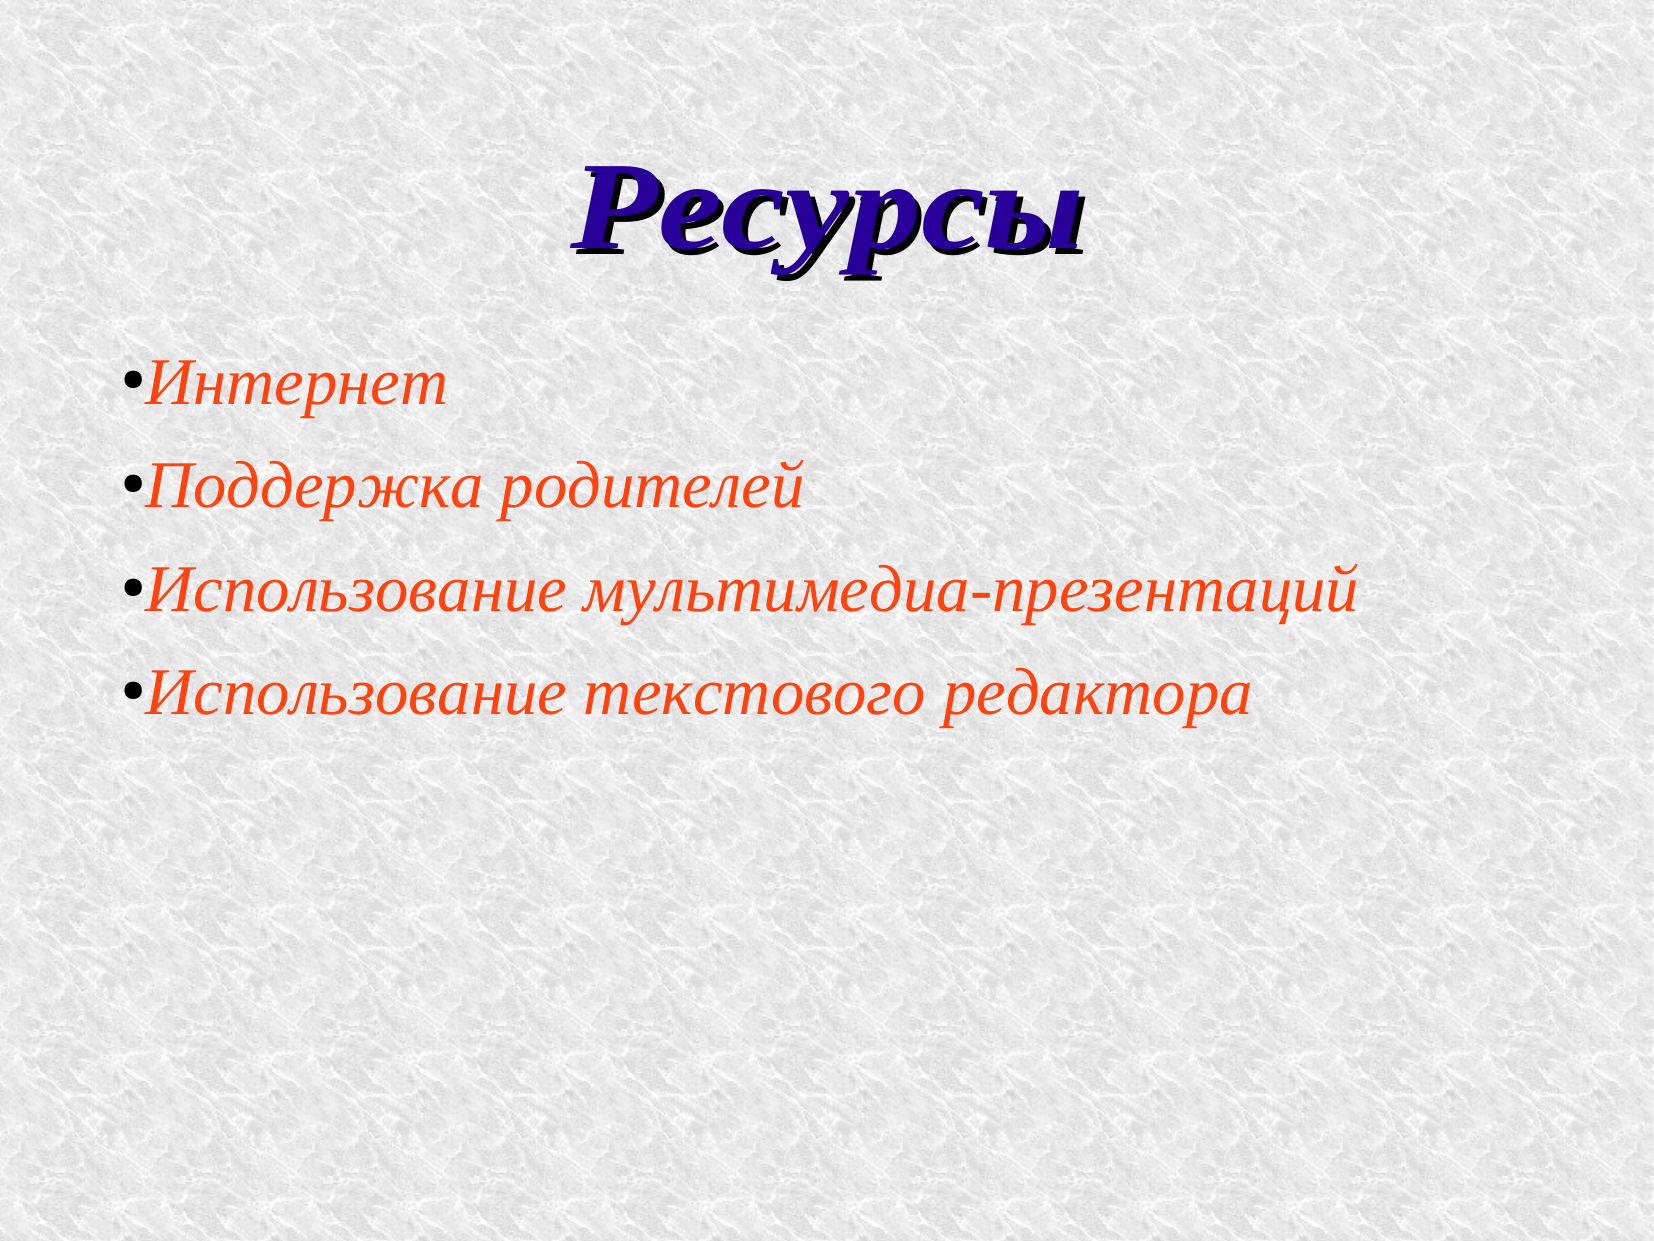

# Ресурсы
Интернет
Поддержка родителей
Использование мультимедиа-презентаций
Использование текстового редактора